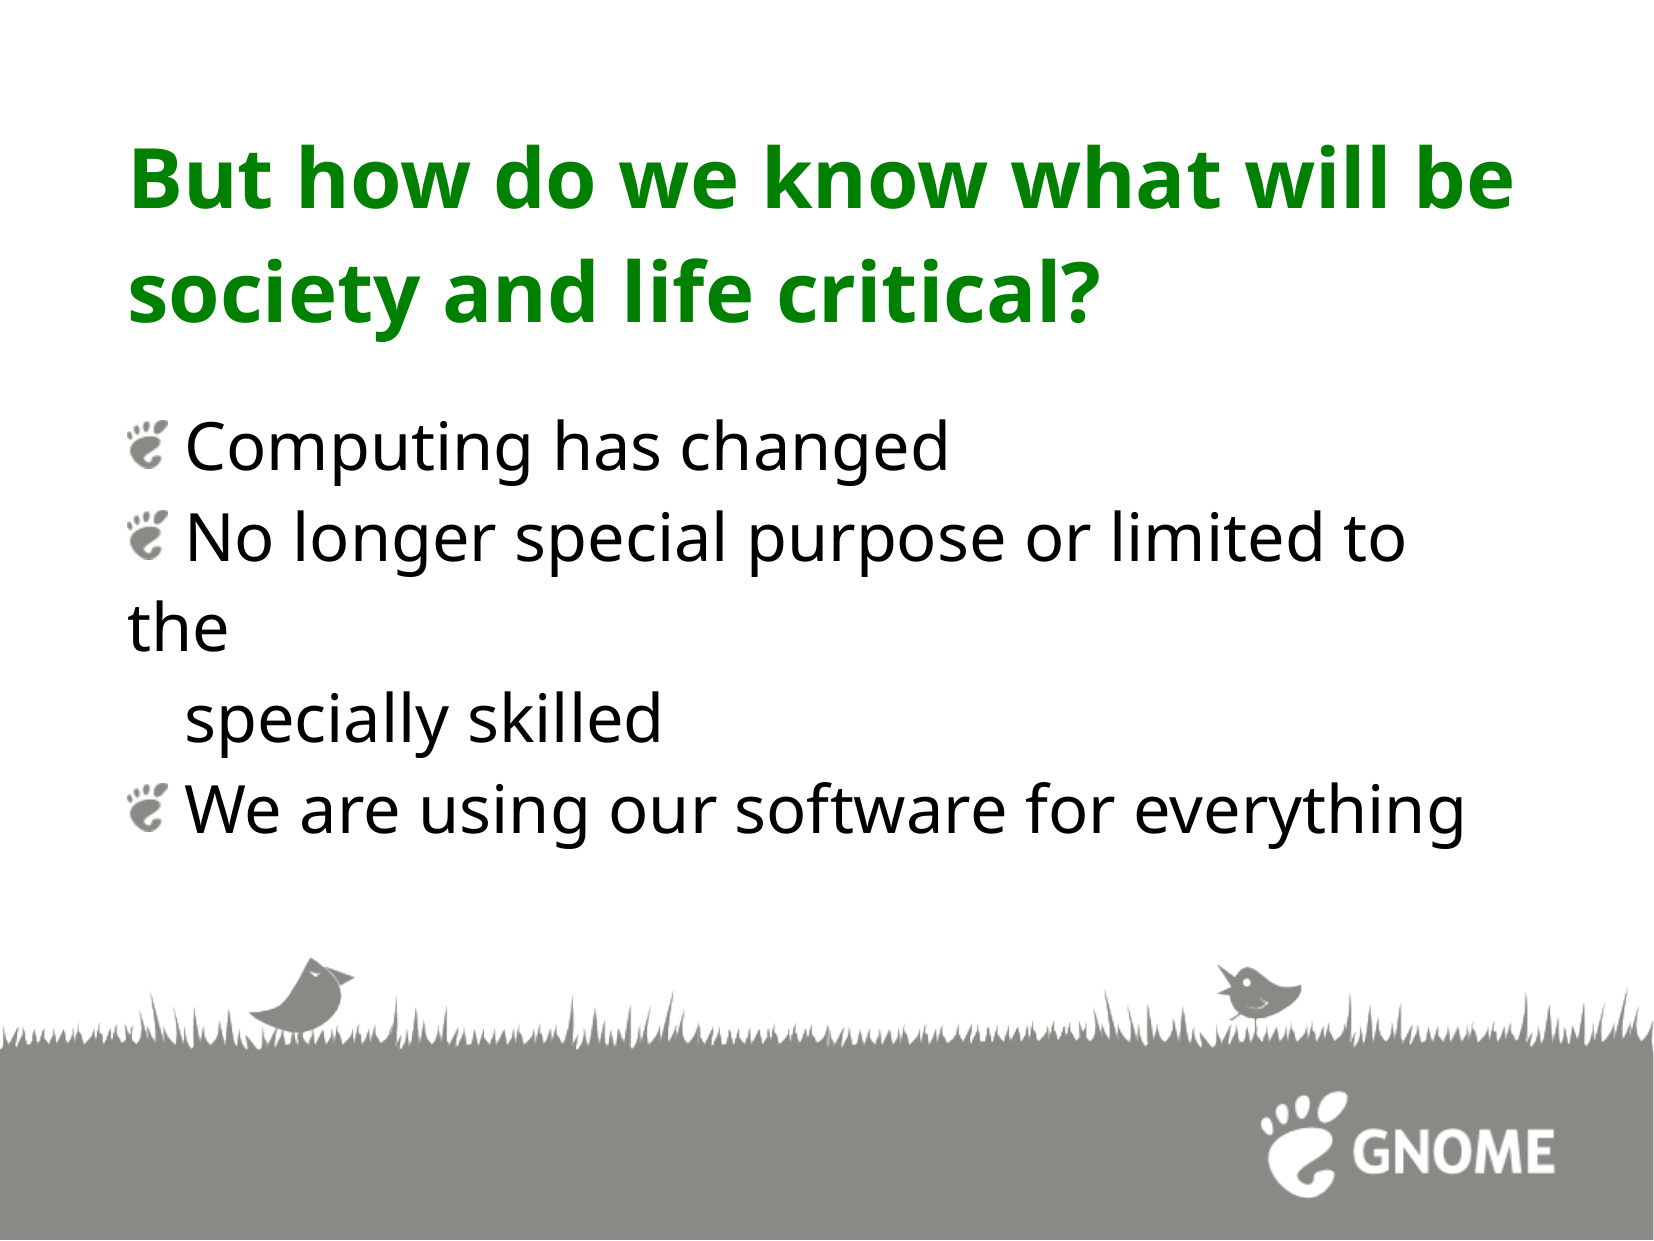

But how do we know what will be society and life critical?
 Computing has changed
 No longer special purpose or limited to the
 specially skilled
 We are using our software for everything